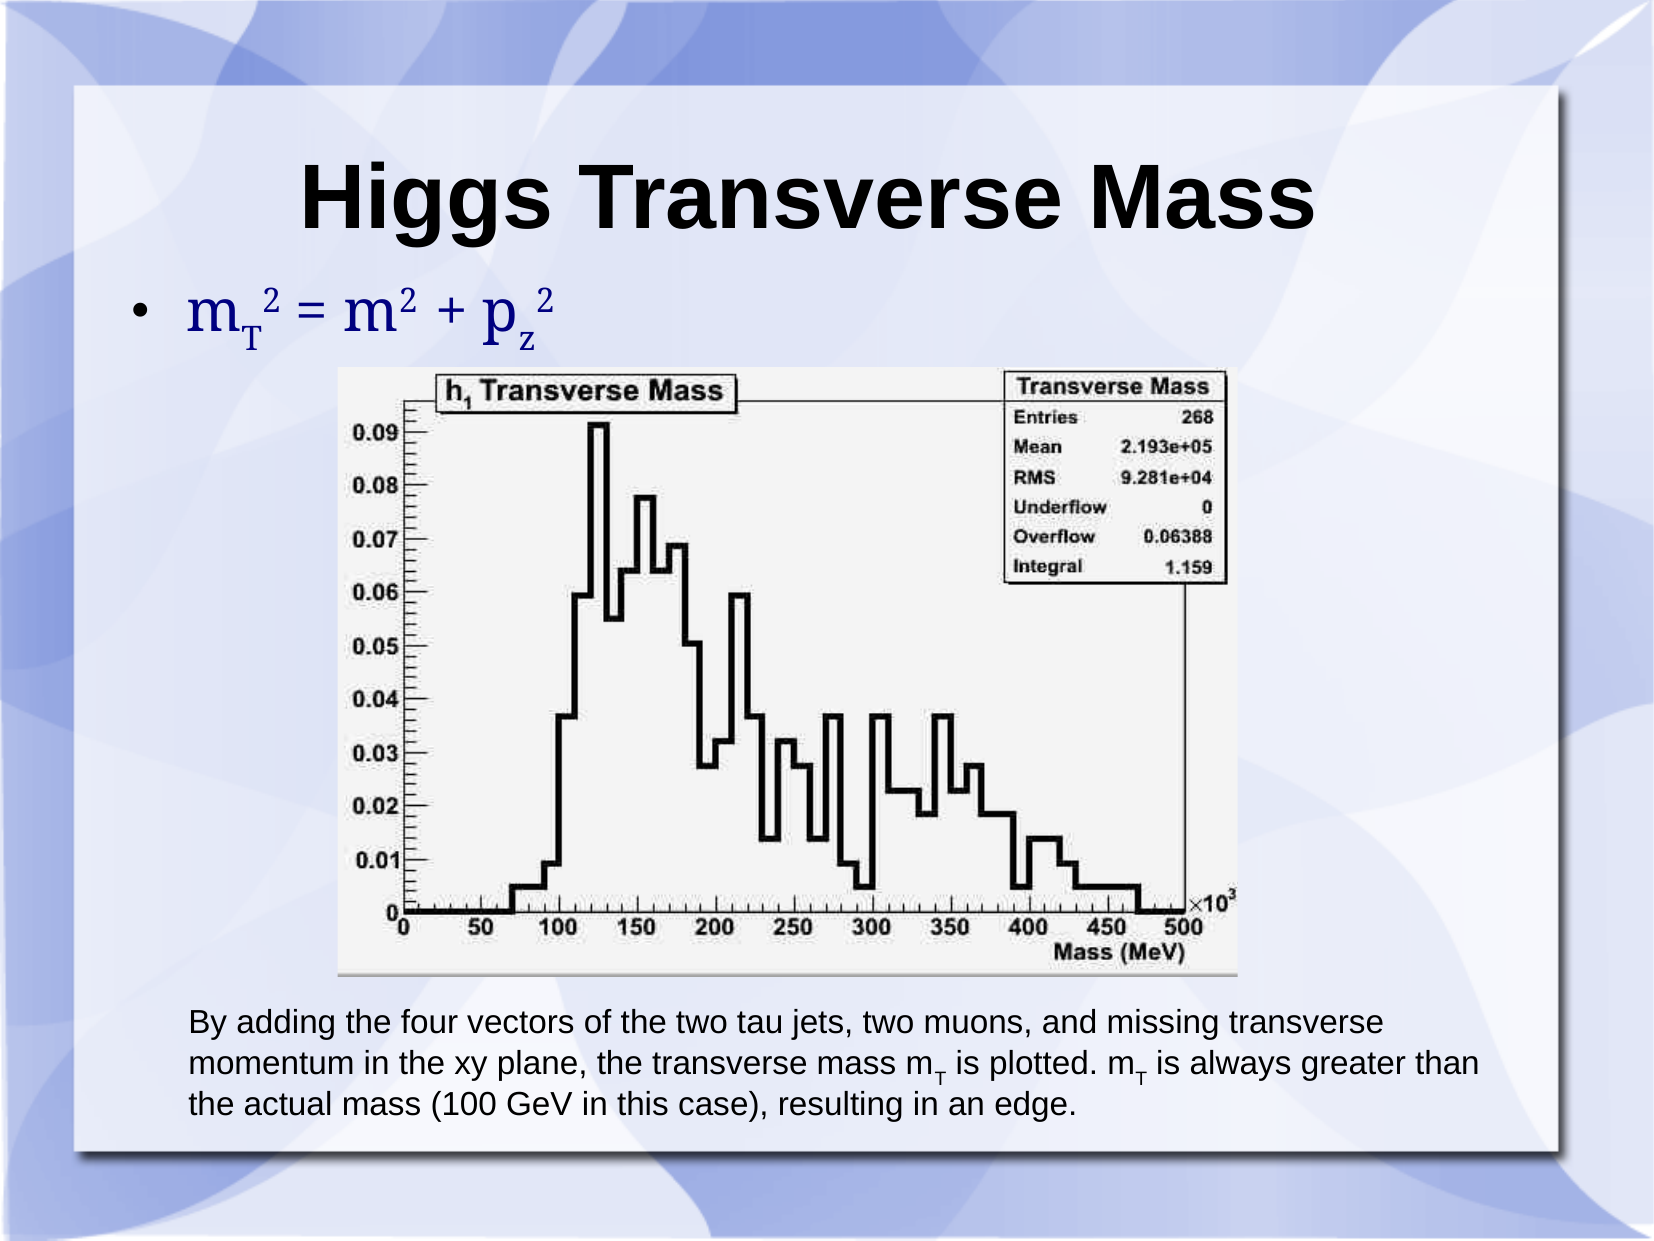

# Higgs Transverse Mass
mT2 = m2 + pz2
By adding the four vectors of the two tau jets, two muons, and missing transverse momentum in the xy plane, the transverse mass mT is plotted. mT is always greater than the actual mass (100 GeV in this case), resulting in an edge.